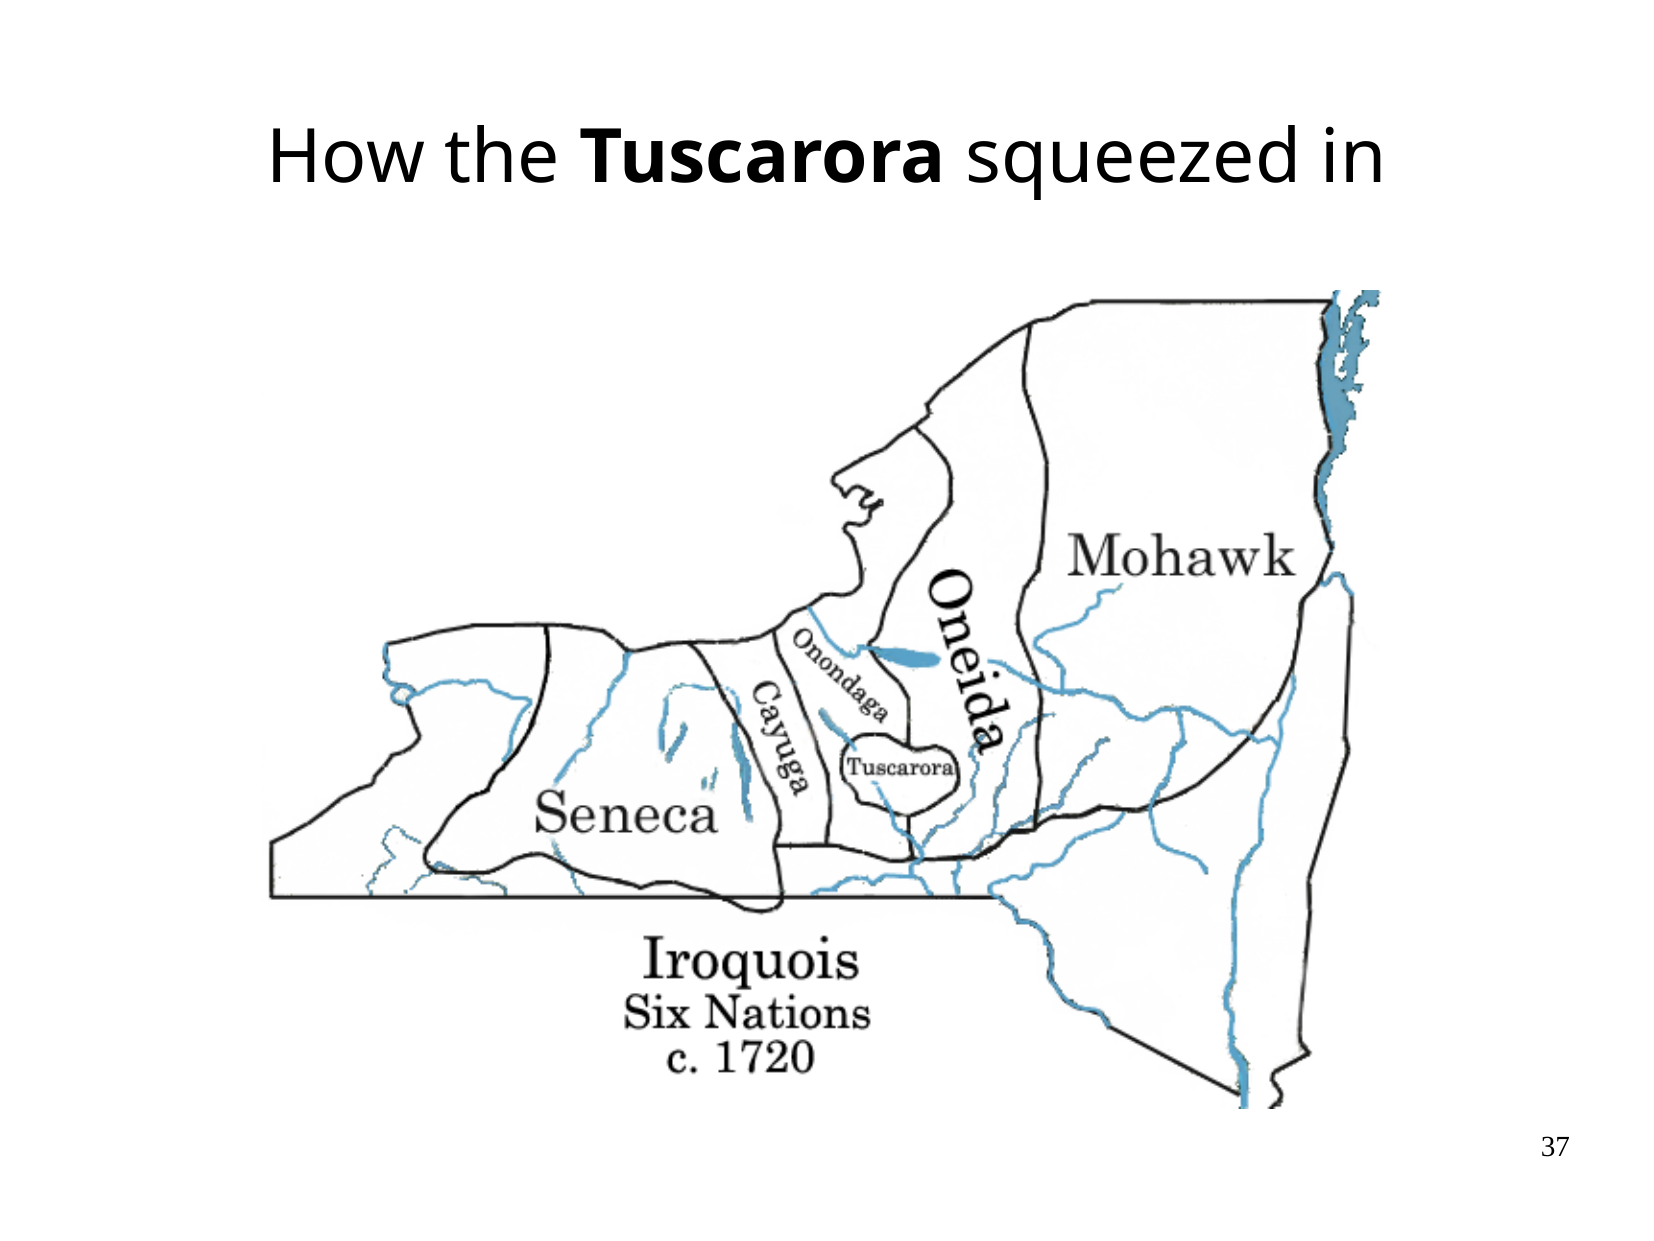

# How the Tuscarora squeezed in
37